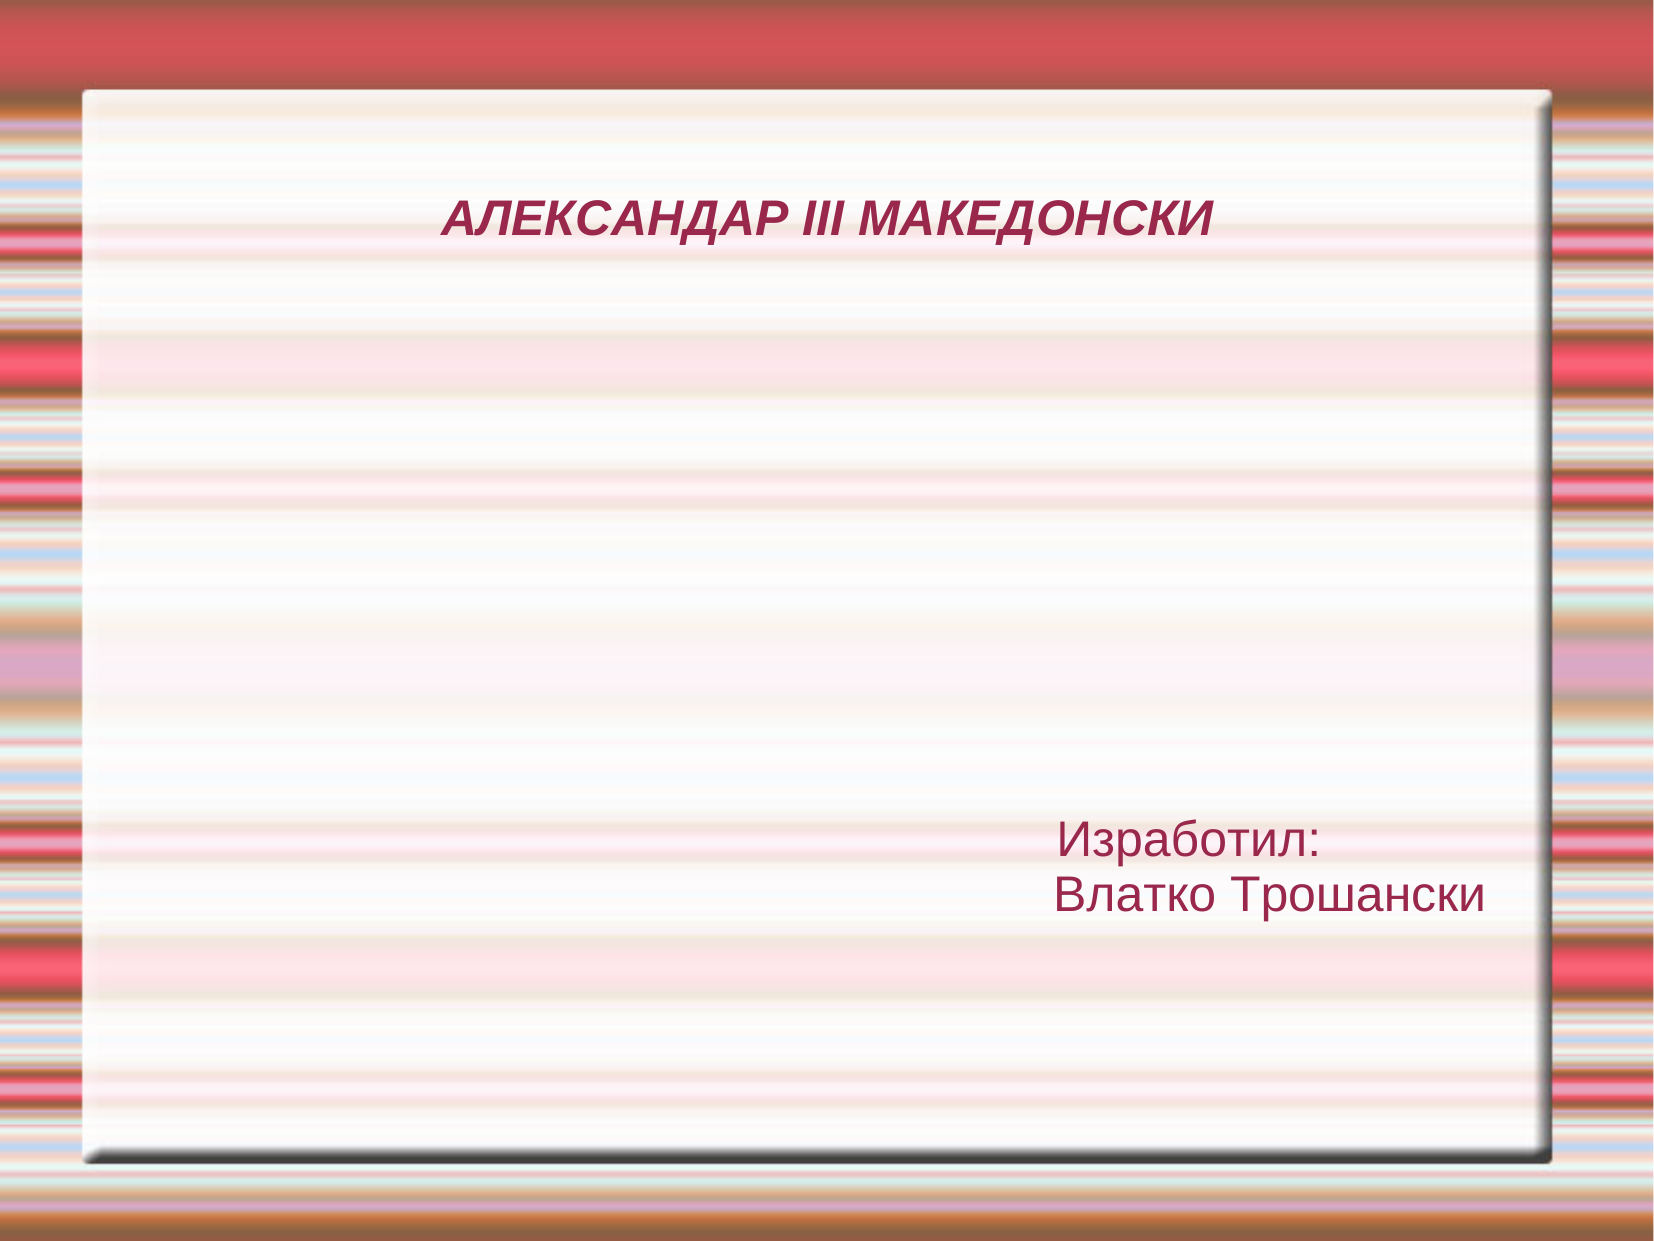

# АЛЕКСАНДАР III МАКЕДОНСКИ
 										Изработил:
	 										Влатко Трошански